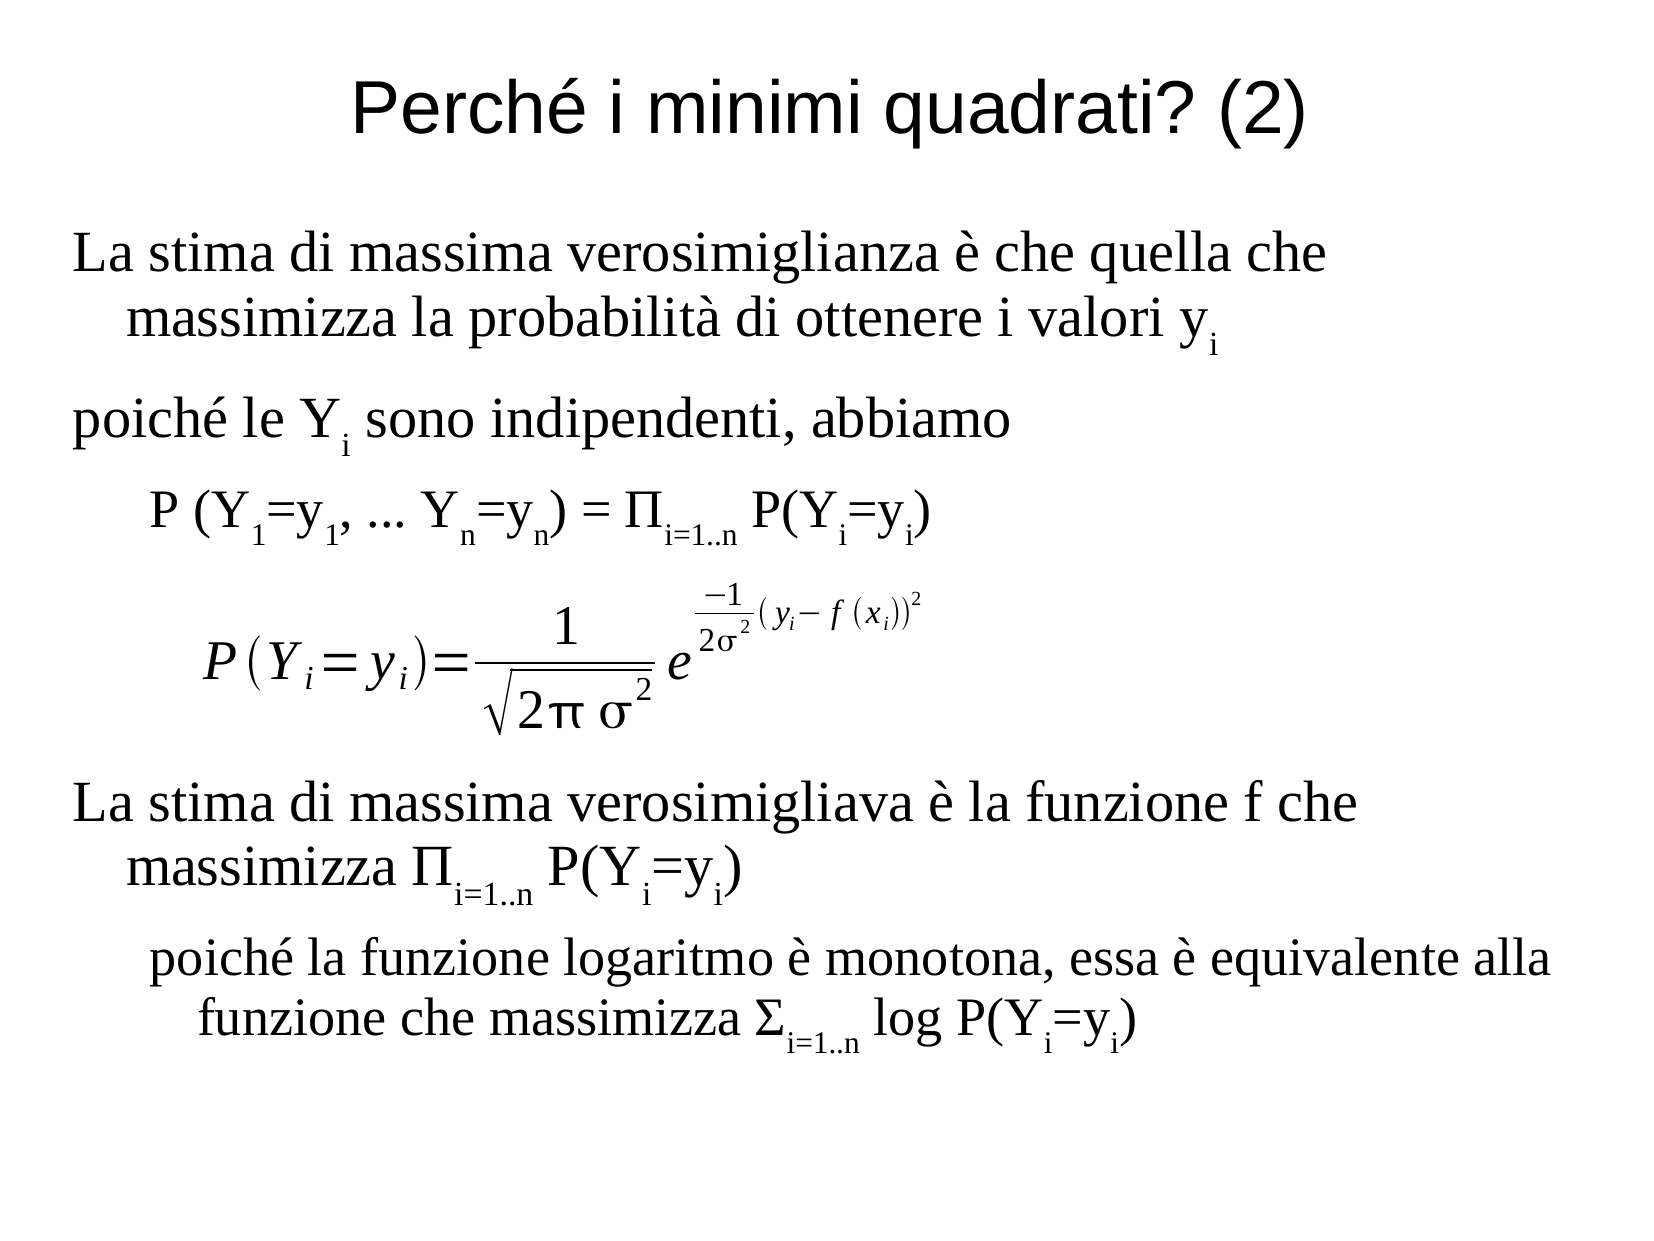

# Perché i minimi quadrati? (2)
La stima di massima verosimiglianza è che quella che massimizza la probabilità di ottenere i valori yi
poiché le Yi sono indipendenti, abbiamo
P (Y1=y1, ... Yn=yn) = Πi=1..n P(Yi=yi)
La stima di massima verosimigliava è la funzione f che massimizza Πi=1..n P(Yi=yi)
poiché la funzione logaritmo è monotona, essa è equivalente alla funzione che massimizza Σi=1..n log P(Yi=yi)